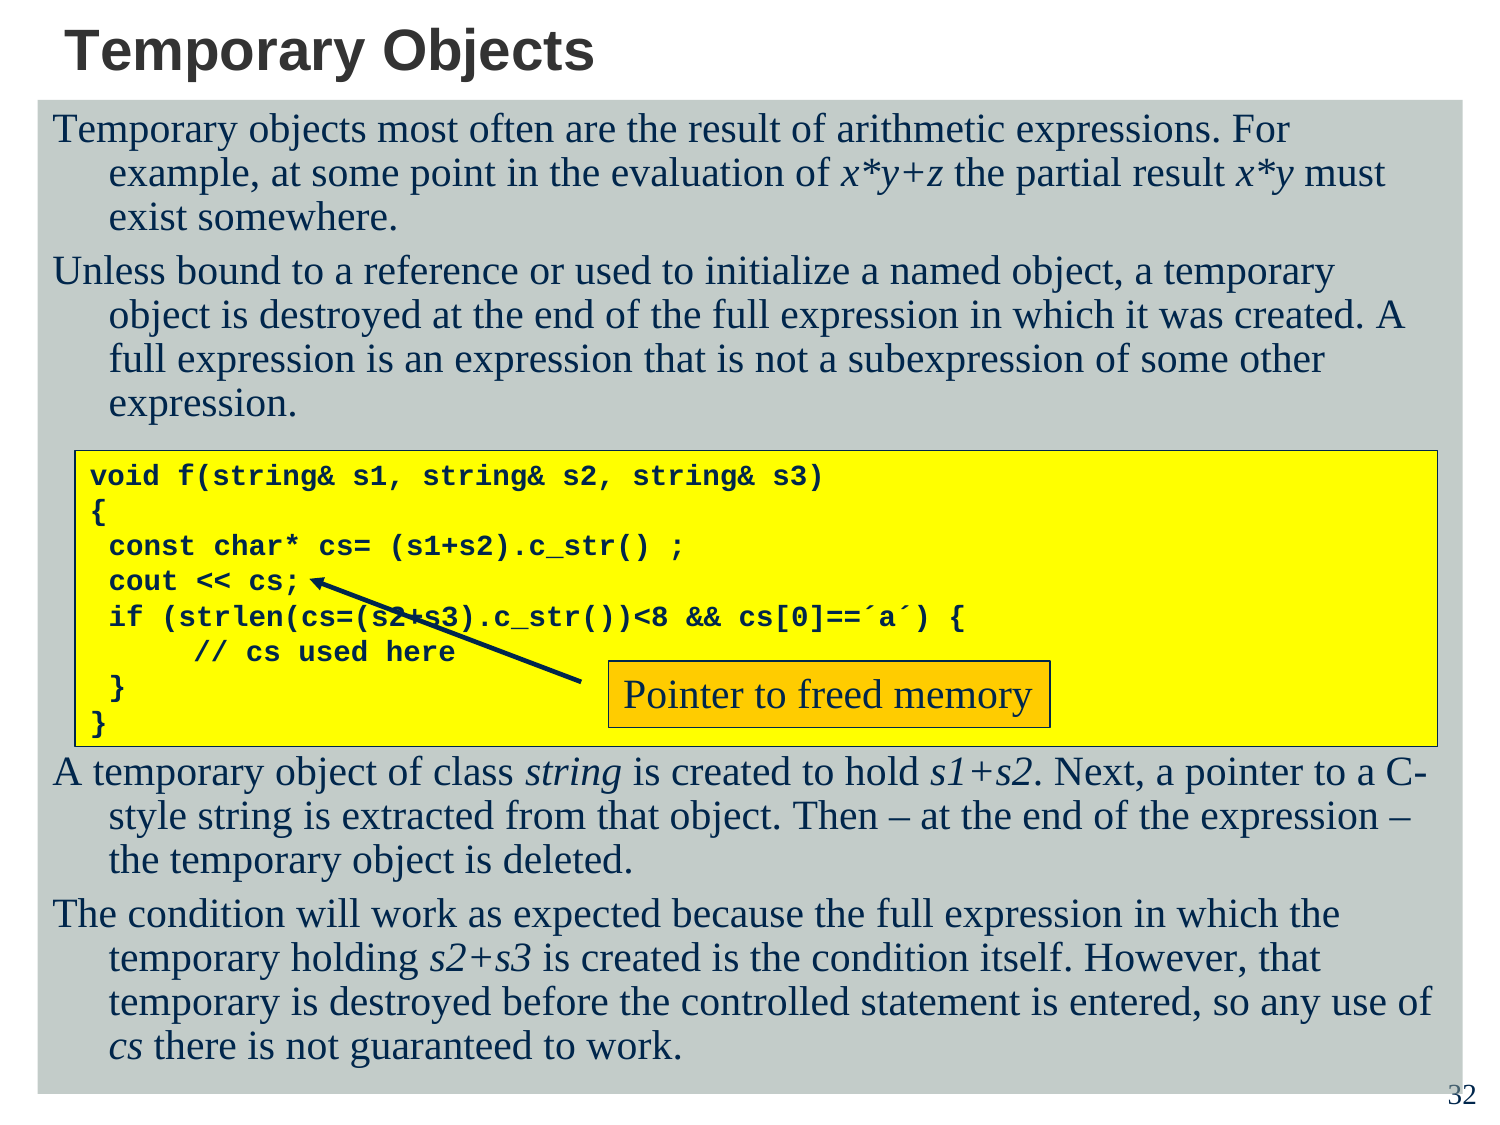

# Temporary Objects
Temporary objects most often are the result of arithmetic expressions. For example, at some point in the evaluation of x*y+z the partial result x*y must exist somewhere.
Unless bound to a reference or used to initialize a named object, a temporary object is destroyed at the end of the full expression in which it was created. A full expression is an expression that is not a subexpression of some other expression.
A temporary object of class string is created to hold s1+s2. Next, a pointer to a C-style string is extracted from that object. Then – at the end of the expression – the temporary object is deleted.
The condition will work as expected because the full expression in which the temporary holding s2+s3 is created is the condition itself. However, that temporary is destroyed before the controlled statement is entered, so any use of cs there is not guaranteed to work.
void f(string& s1, string& s2, string& s3)
{
	const char* cs= (s1+s2).c_str() ;
	cout << cs;
	if (strlen(cs=(s2+s3).c_str())<8 && cs[0]==´a´) {
			// cs used here
	}
}
Pointer to freed memory